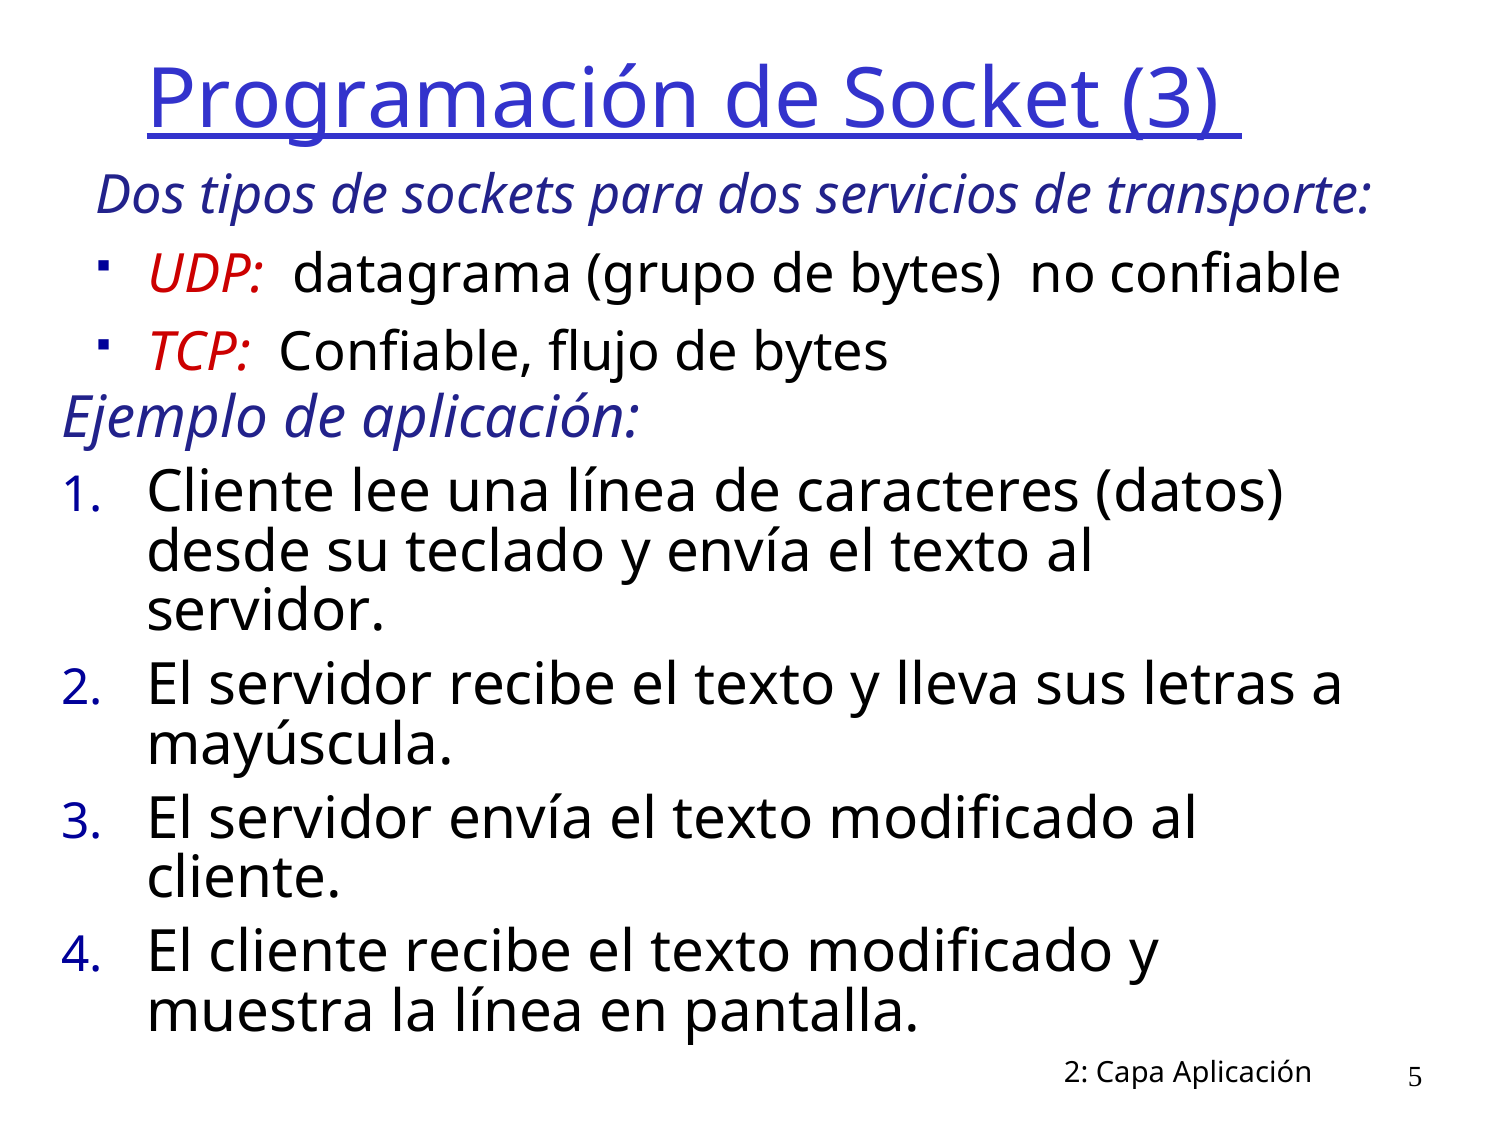

# Programación de Socket (3)
Dos tipos de sockets para dos servicios de transporte:
UDP: datagrama (grupo de bytes) no confiable
TCP: Confiable, flujo de bytes
Ejemplo de aplicación:
Cliente lee una línea de caracteres (datos) desde su teclado y envía el texto al servidor.
El servidor recibe el texto y lleva sus letras a mayúscula.
El servidor envía el texto modificado al cliente.
El cliente recibe el texto modificado y muestra la línea en pantalla.